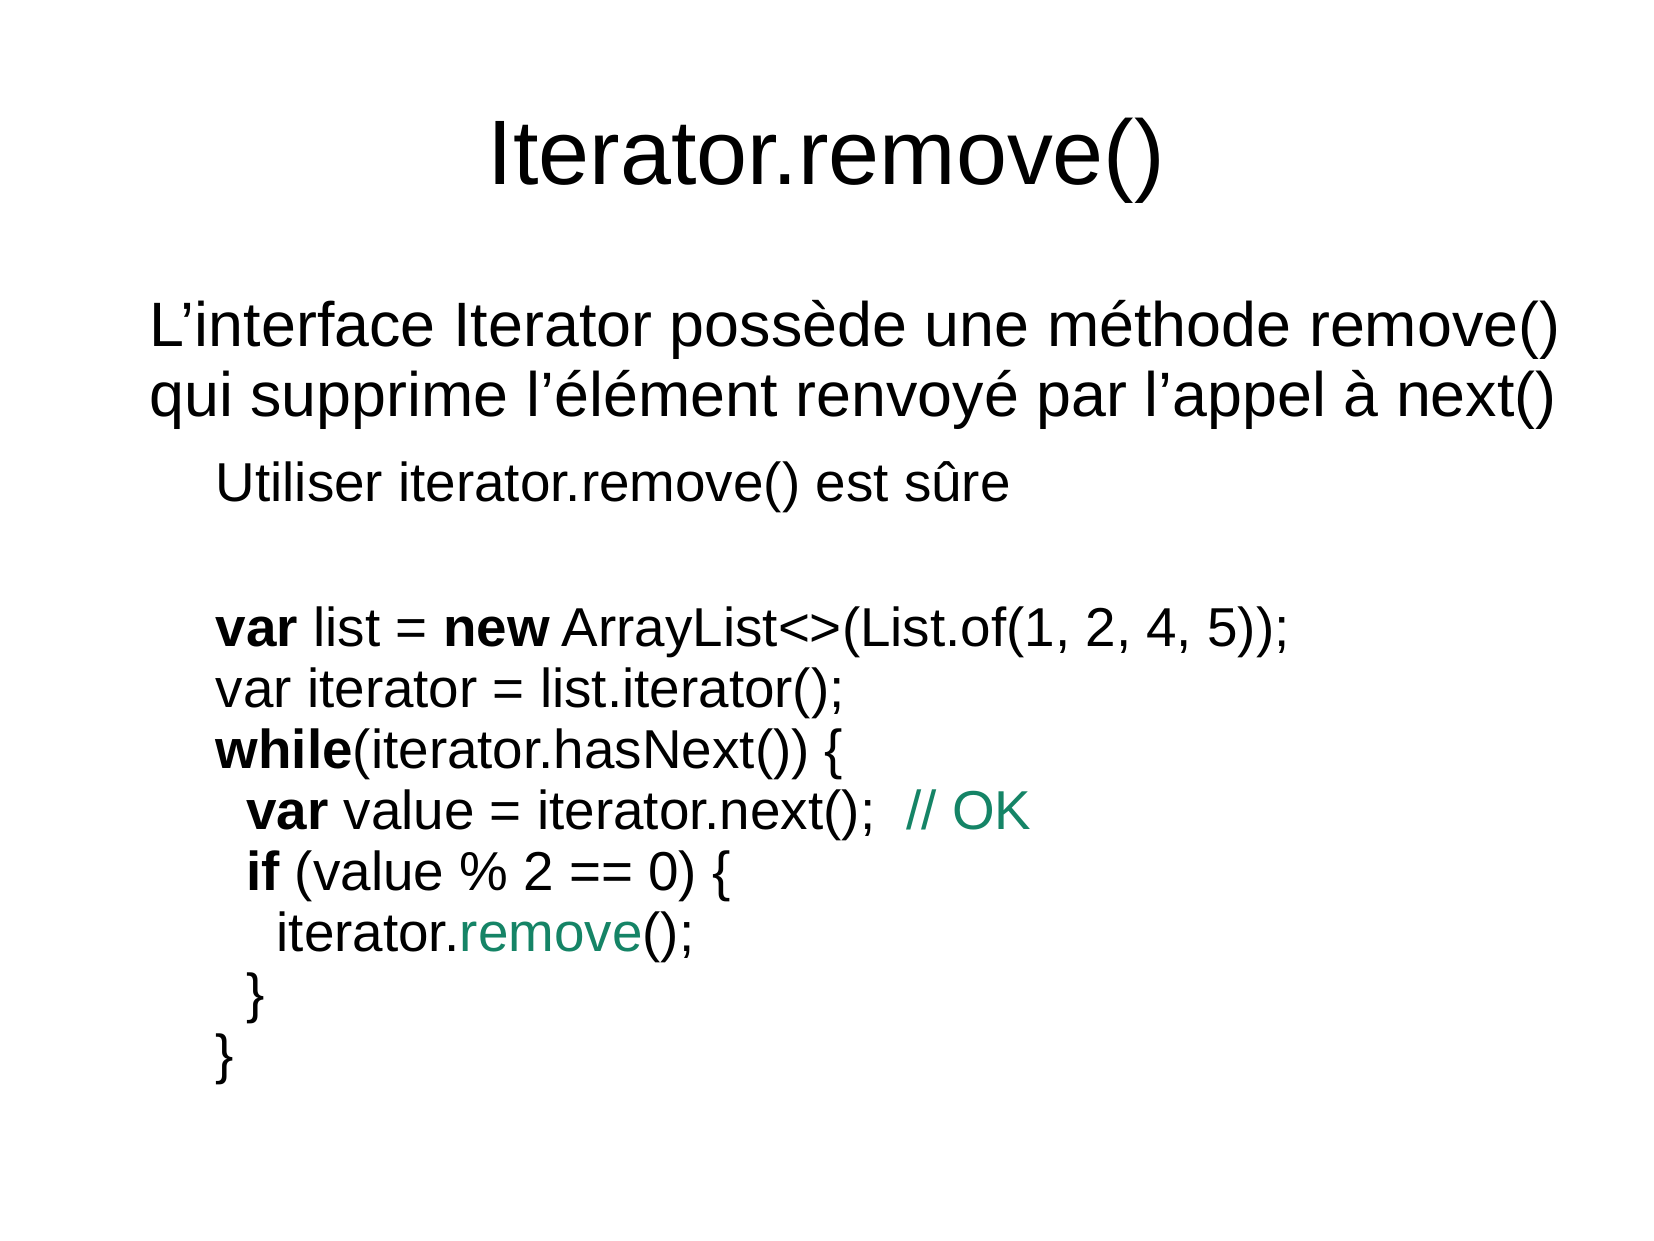

# Iterator.remove()
L’interface Iterator possède une méthode remove() qui supprime l’élément renvoyé par l’appel à next()
Utiliser iterator.remove() est sûre
var list = new ArrayList<>(List.of(1, 2, 4, 5));
var iterator = list.iterator();
while(iterator.hasNext()) {
 var value = iterator.next(); // OK
 if (value % 2 == 0) {
 iterator.remove();
 }
}